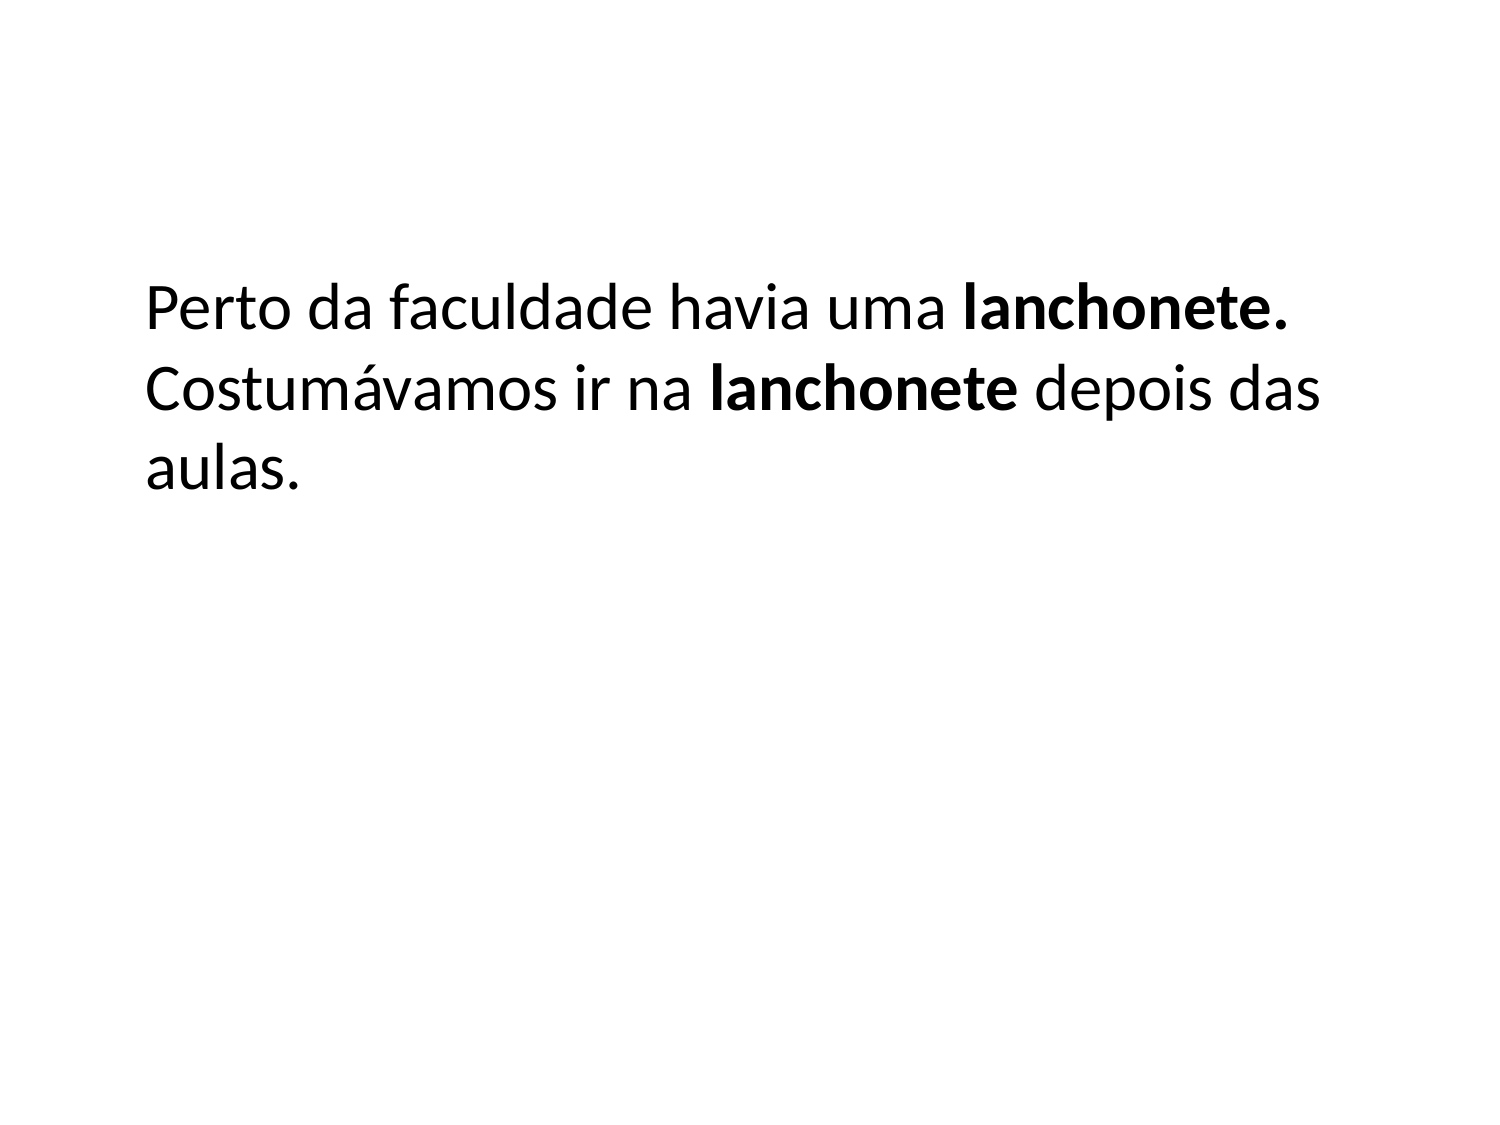

Perto da faculdade havia uma lanchonete. Costumávamos ir na lanchonete depois das aulas.
#